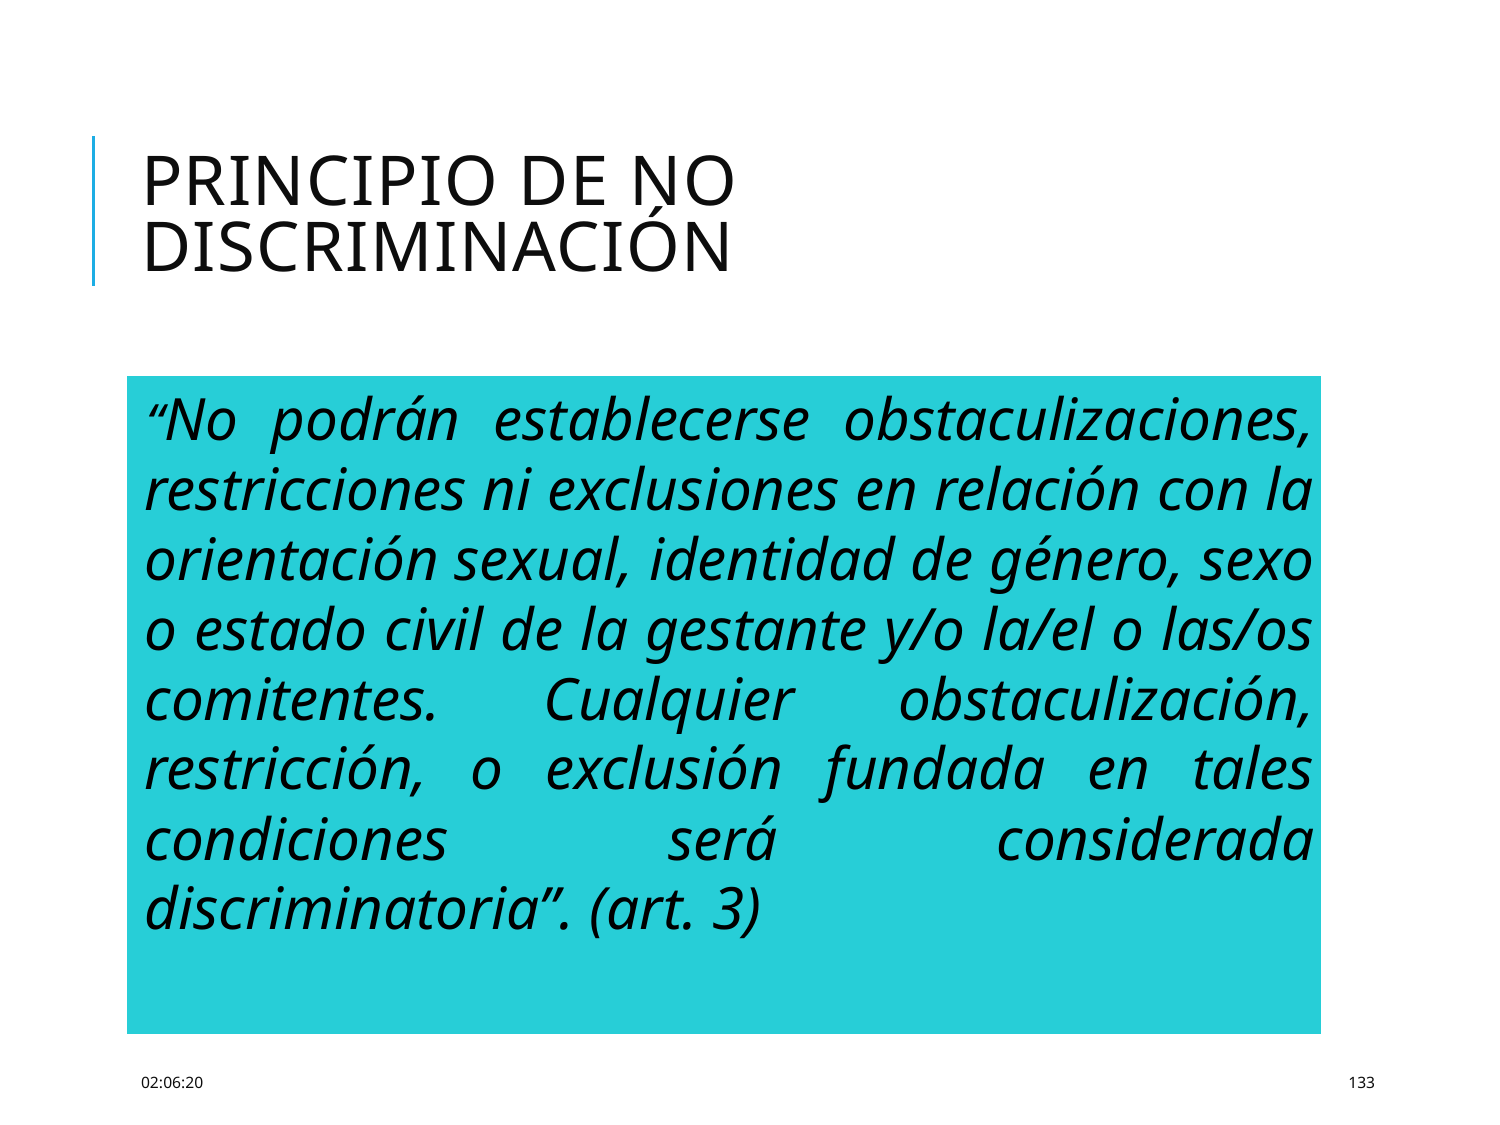

# Principio De no discriminación
“No podrán establecerse obstaculizaciones, restricciones ni exclusiones en relación con la orientación sexual, identidad de género, sexo o estado civil de la gestante y/o la/el o las/os comitentes. Cualquier obstaculización, restricción, o exclusión fundada en tales condiciones será considerada discriminatoria”. (art. 3)
02:48:06